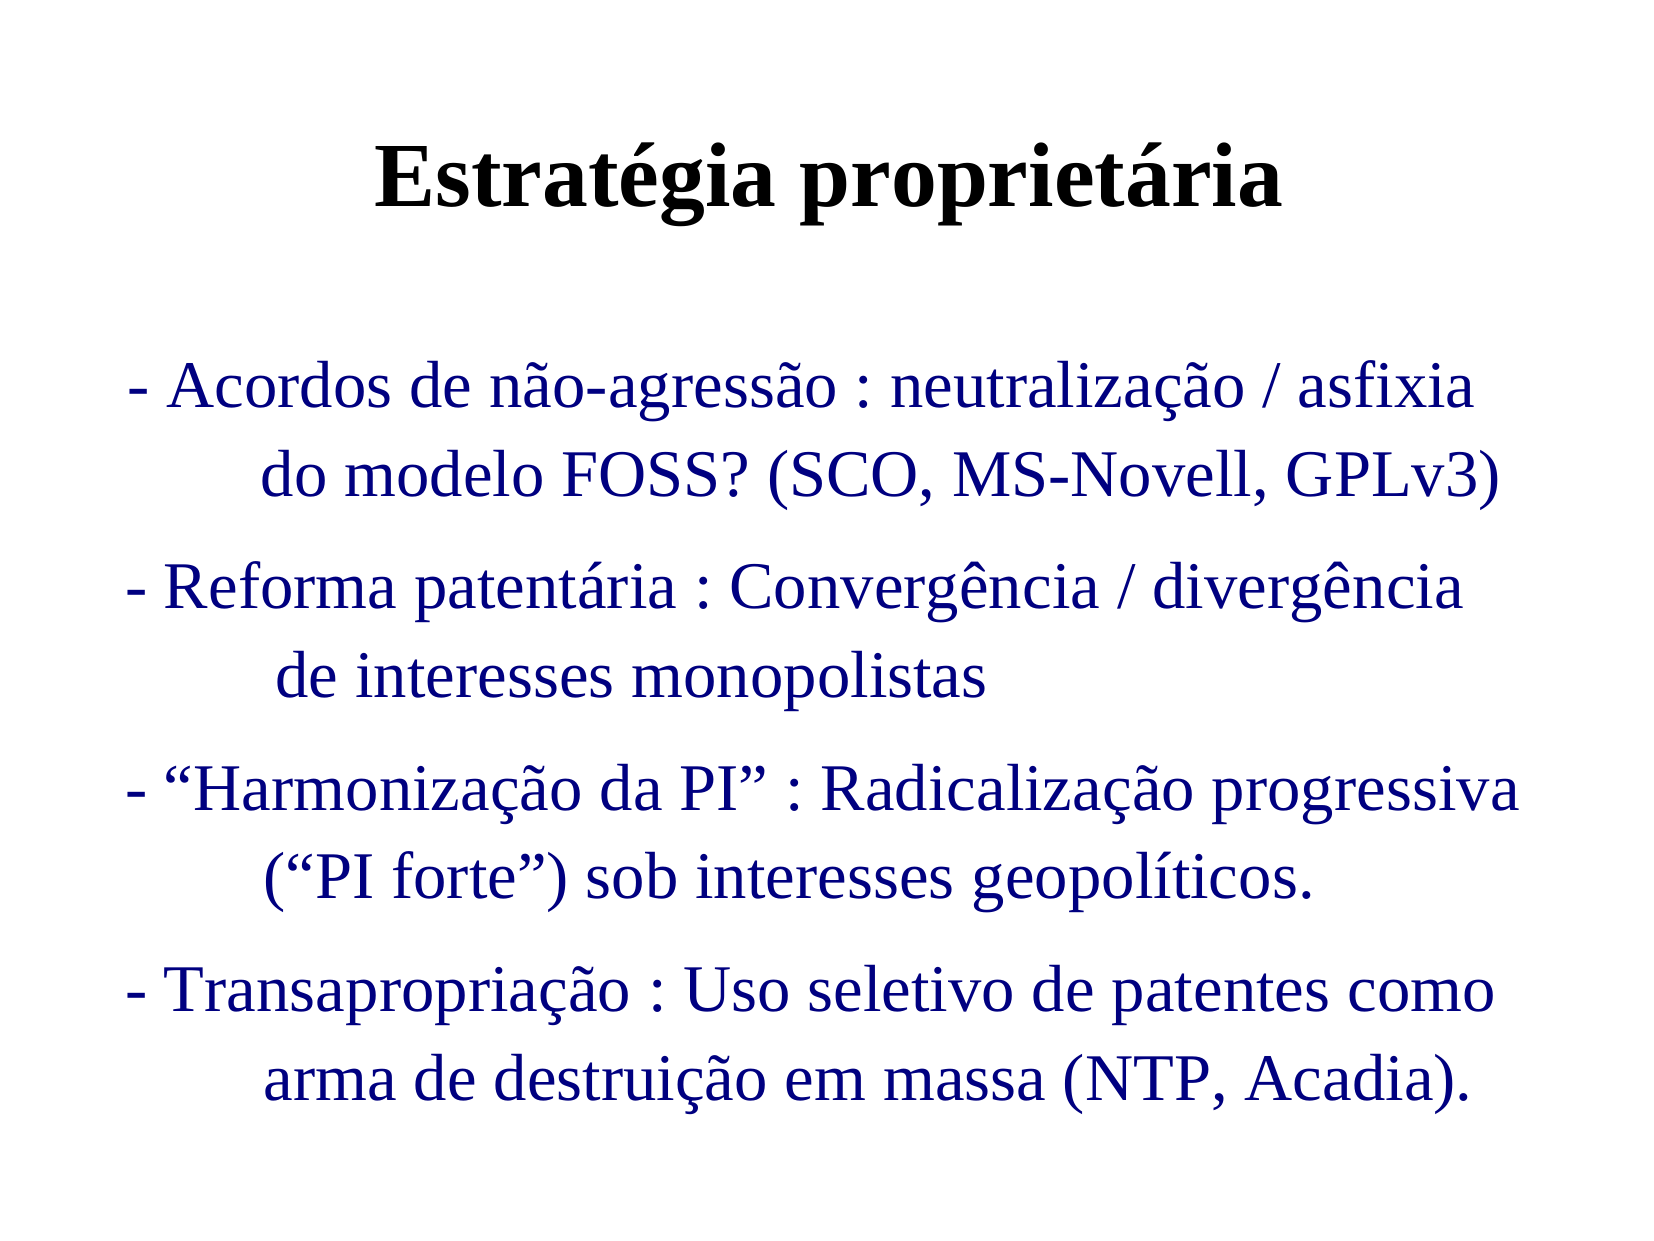

# Estratégia proprietária
- Acordos de não-agressão : neutralização / asfixia do modelo FOSS? (SCO, MS-Novell, GPLv3)
- Reforma patentária : Convergência / divergência de interesses monopolistas
- “Harmonização da PI” : Radicalização progressiva (“PI forte”) sob interesses geopolíticos.
- Transapropriação : Uso seletivo de patentes como arma de destruição em massa (NTP, Acadia).